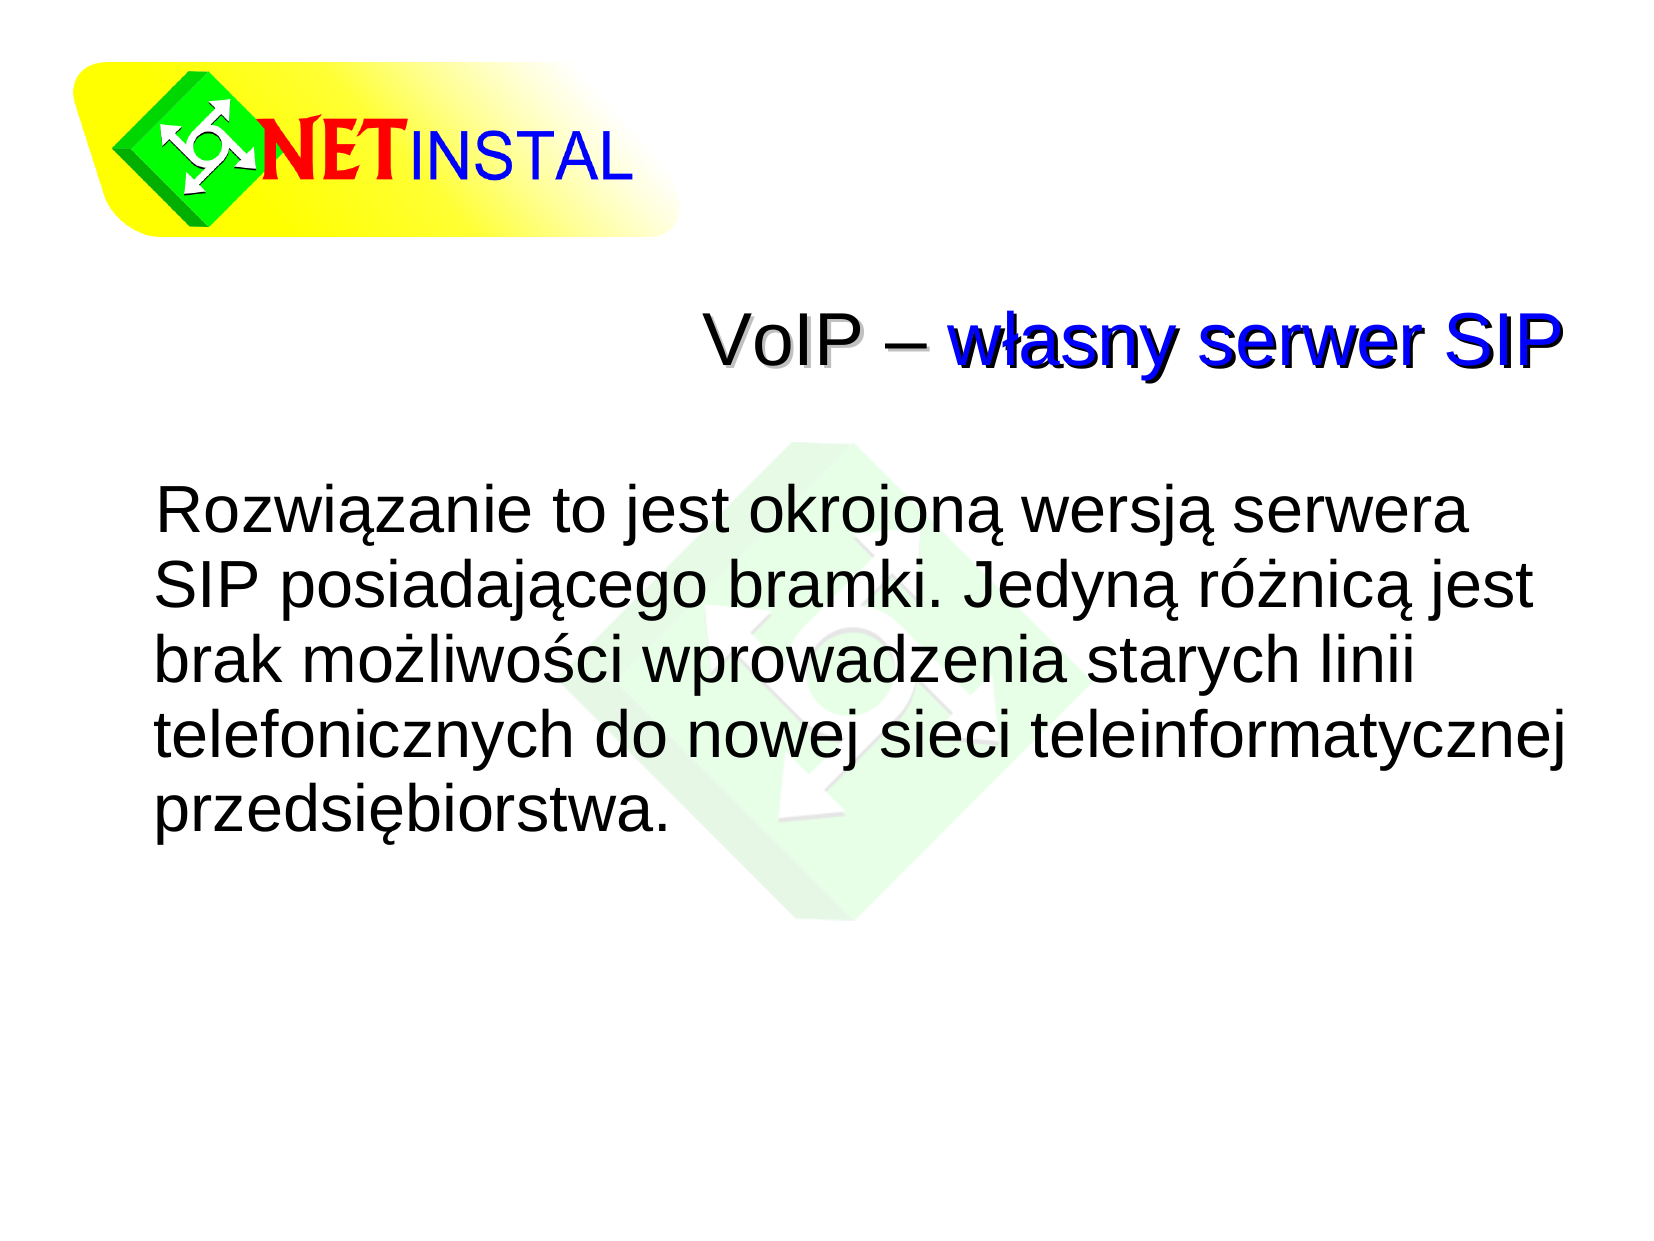

# VoIP – własny serwer SIP
 Rozwiązanie to jest okrojoną wersją serwera SIP posiadającego bramki. Jedyną różnicą jest brak możliwości wprowadzenia starych linii telefonicznych do nowej sieci teleinformatycznej przedsiębiorstwa.